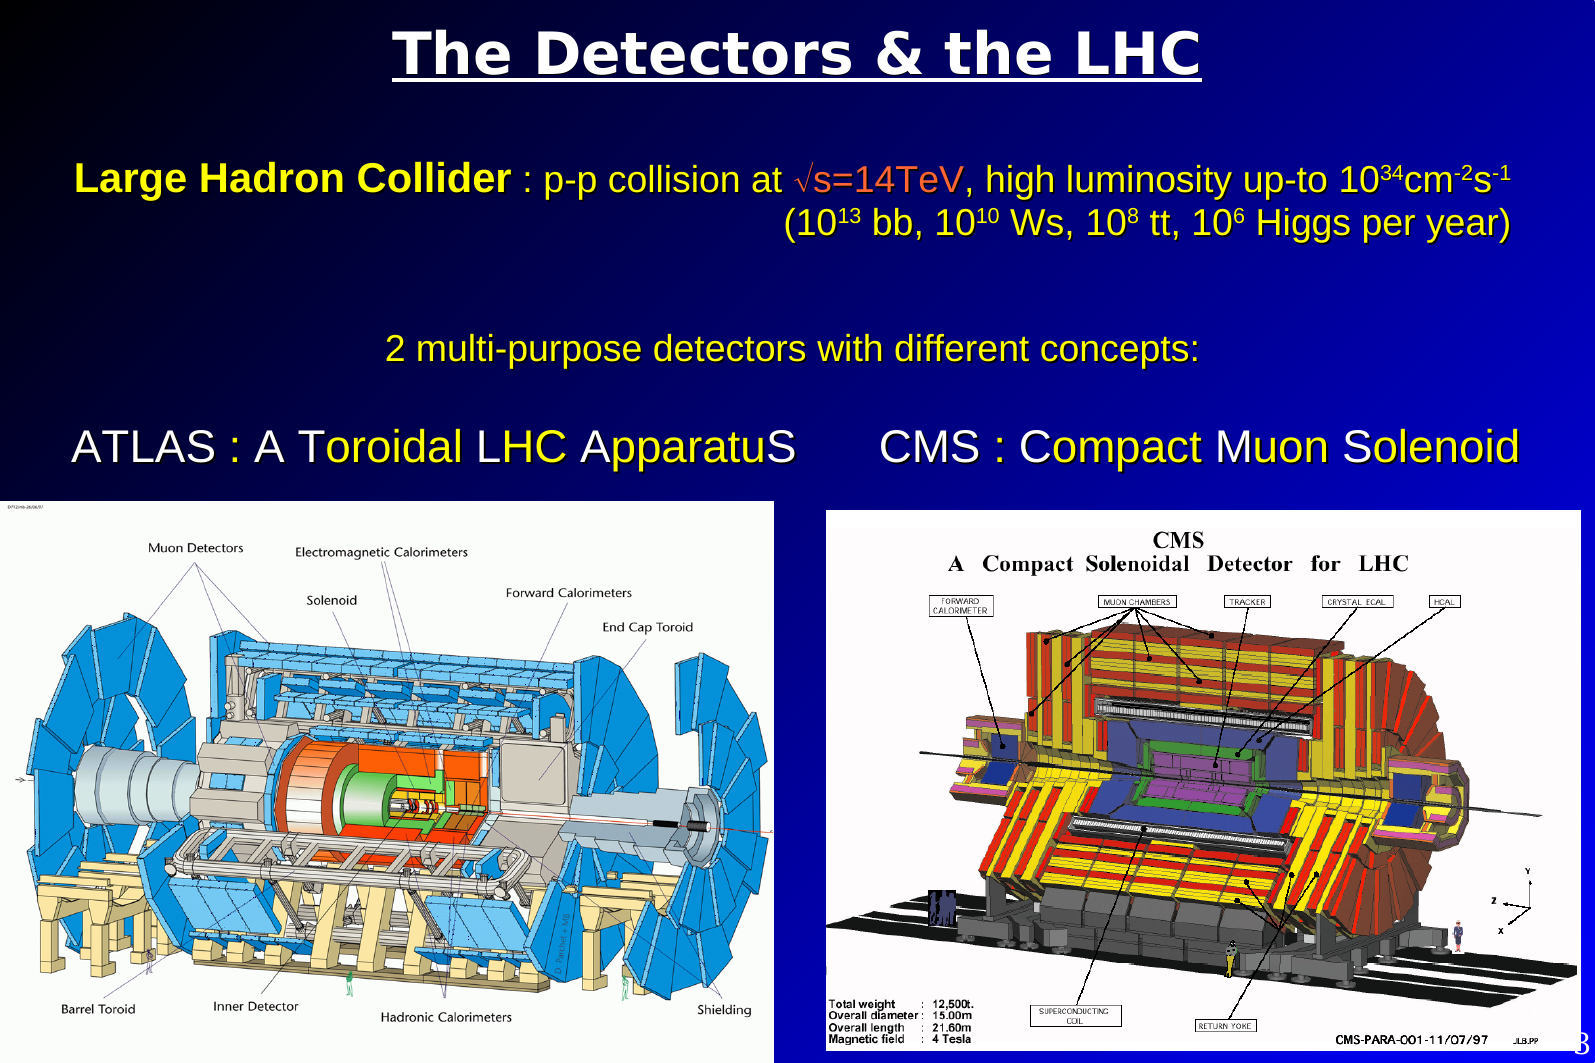

# The Detectors & the LHC
Large Hadron Collider : p-p collision at √s=14TeV, high luminosity up-to 1034cm-2s-1
(1013 bb, 1010 Ws, 108 tt, 106 Higgs per year)
2 multi-purpose detectors with different concepts:
ATLAS : A Toroidal LHC ApparatuS
CMS : Compact Muon Solenoid
3